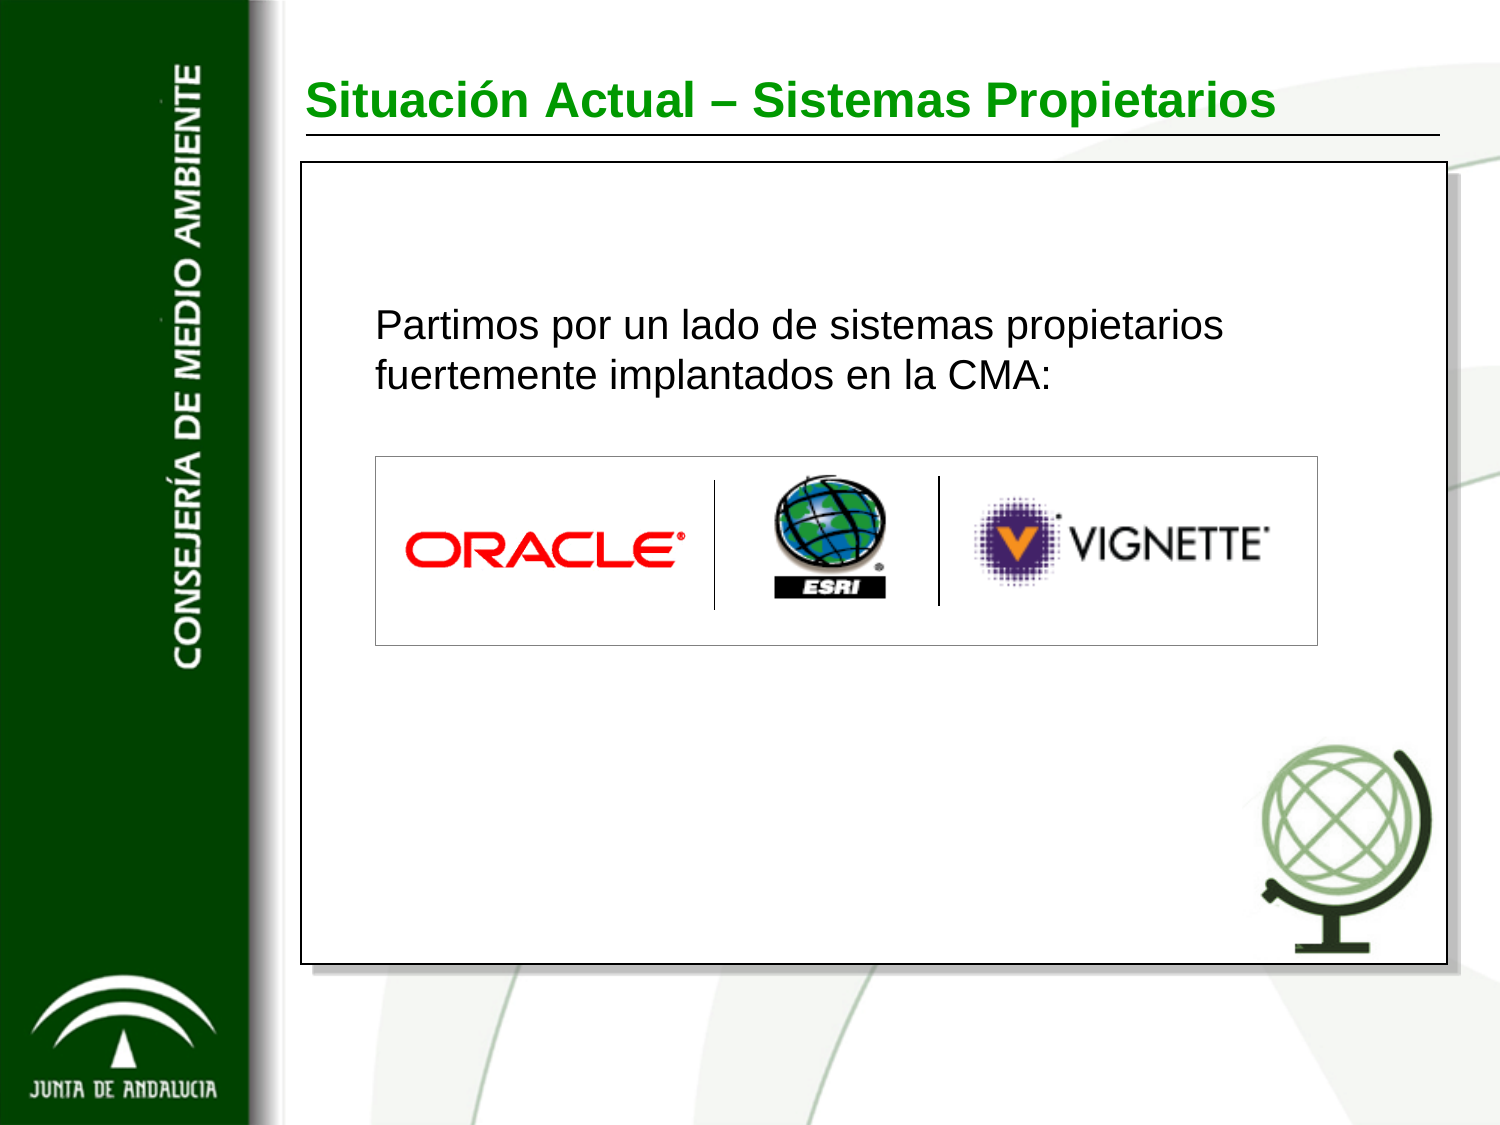

Situación Actual – Sistemas Propietarios
Partimos por un lado de sistemas propietarios fuertemente implantados en la CMA: